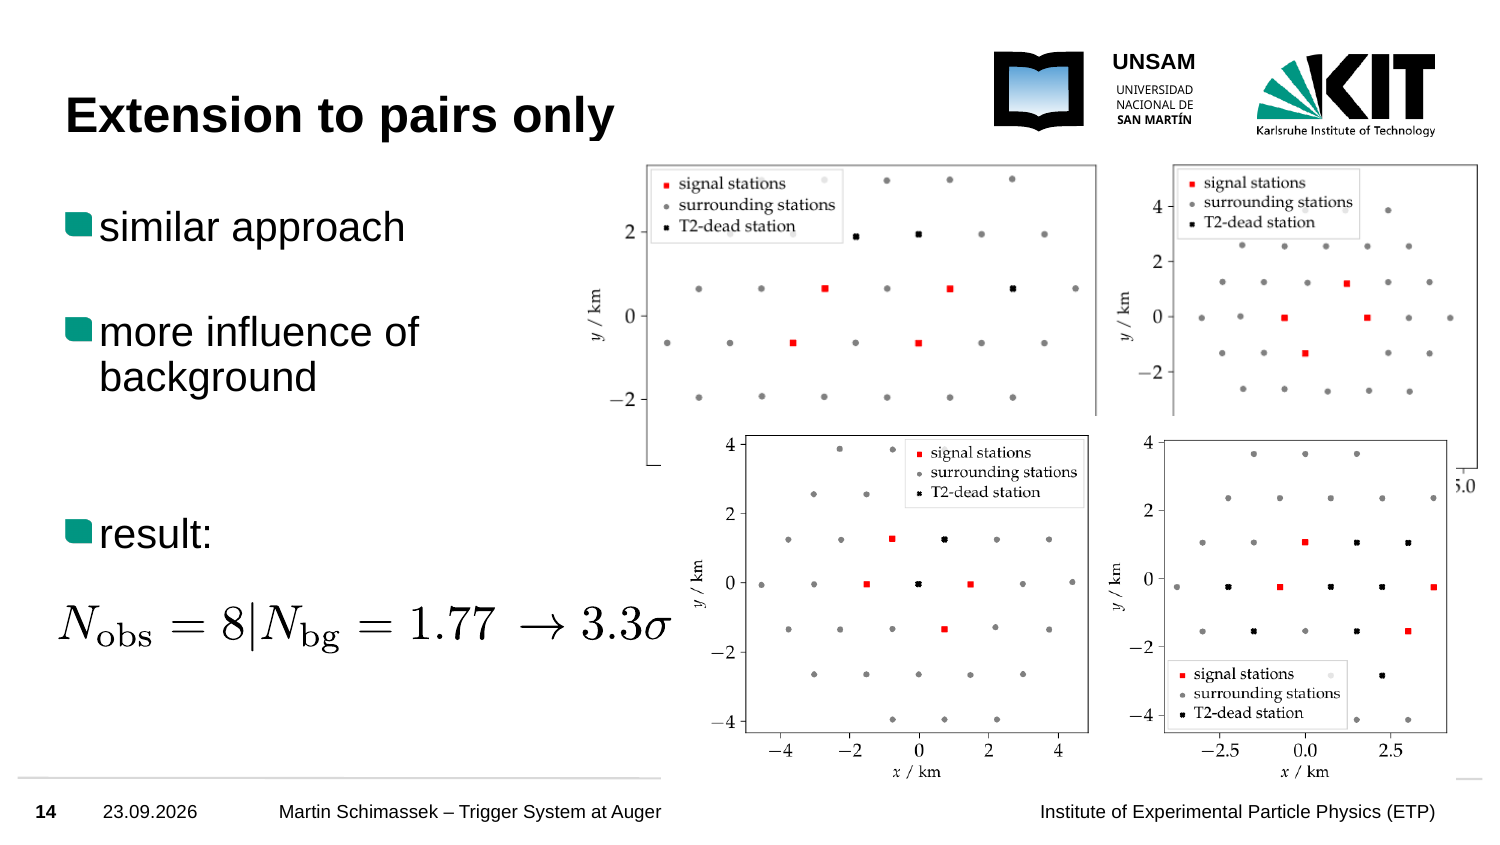

# Extension to pairs only
similar approach
more influence of
background
result: